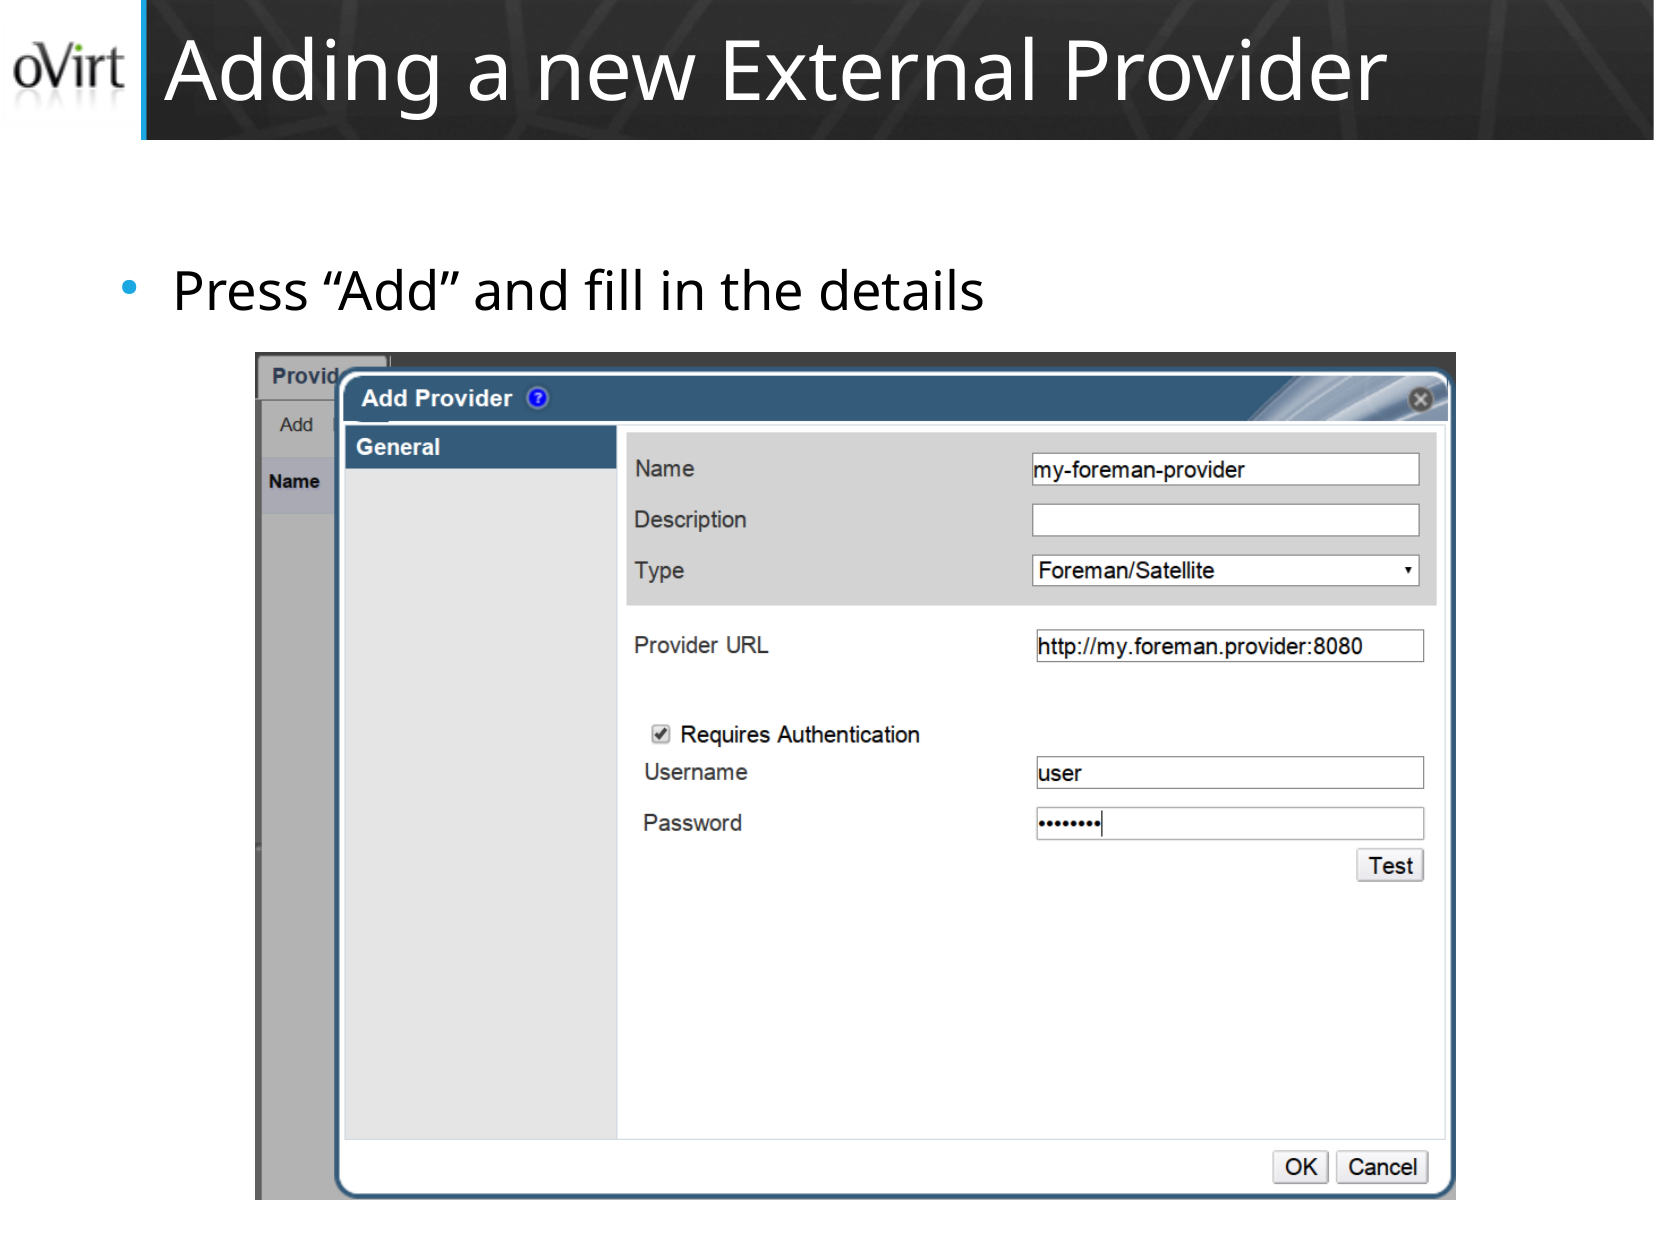

# Adding a new External Provider
Press “Add” and fill in the details